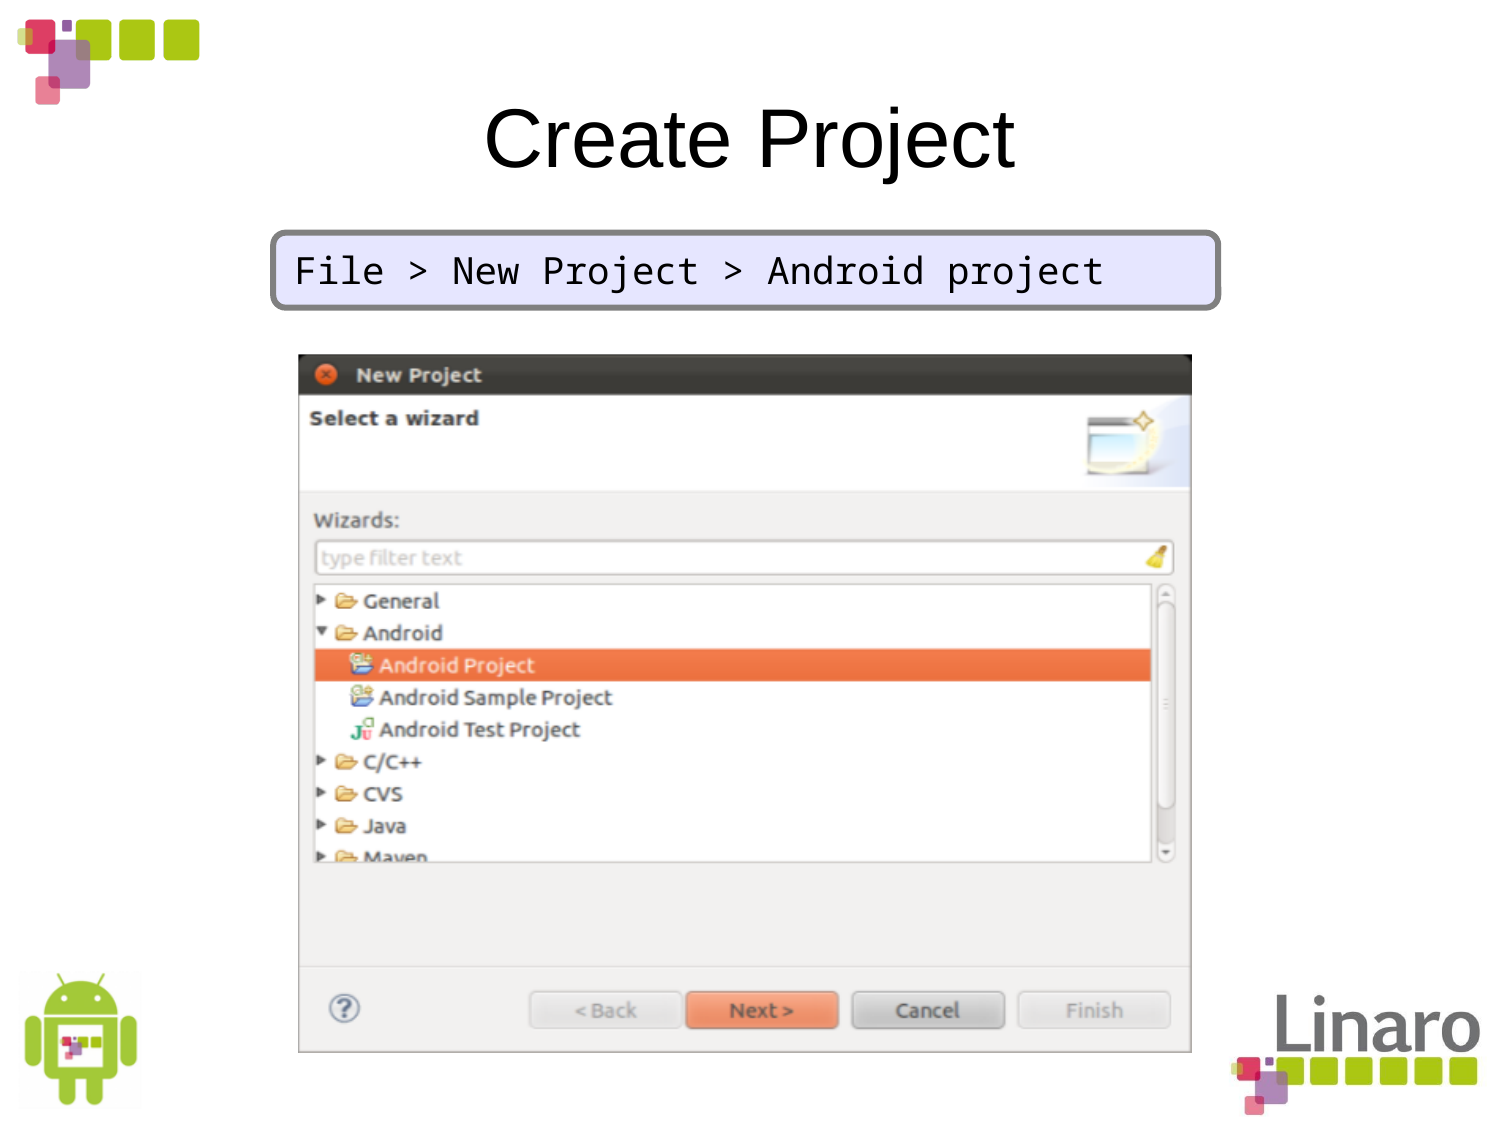

# Create Project
File > New Project > Android project